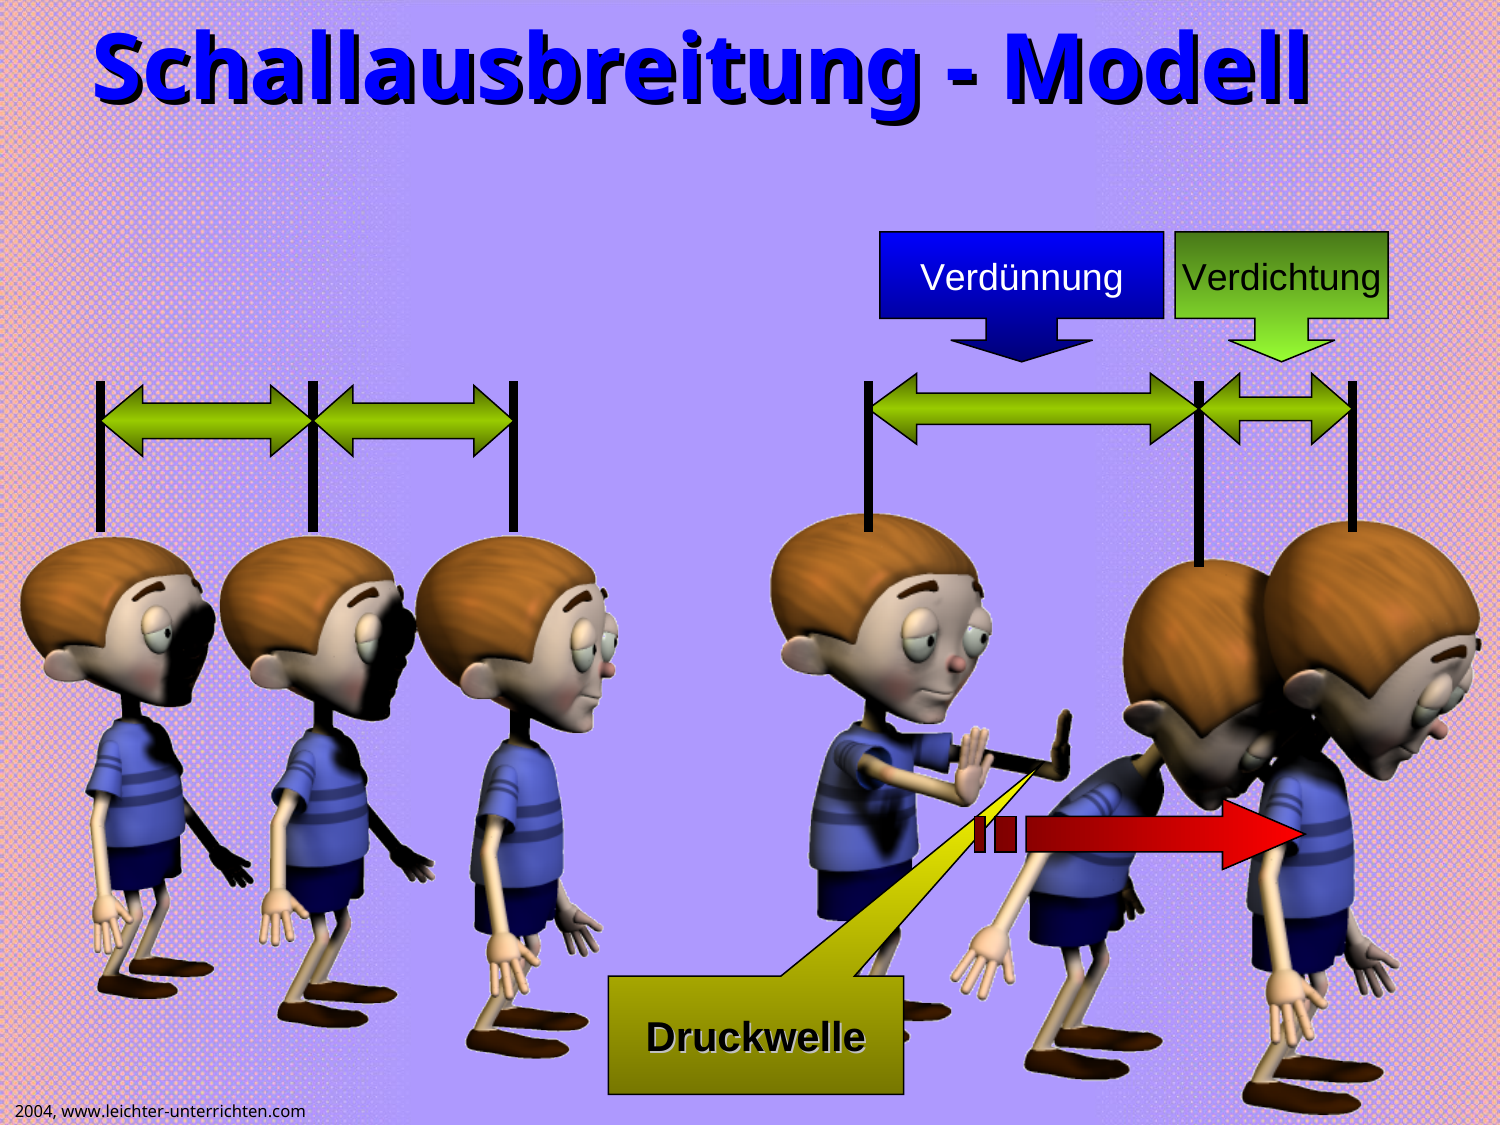

# Schallausbreitung - Modell
Verdünnung
Verdichtung
Druckwelle